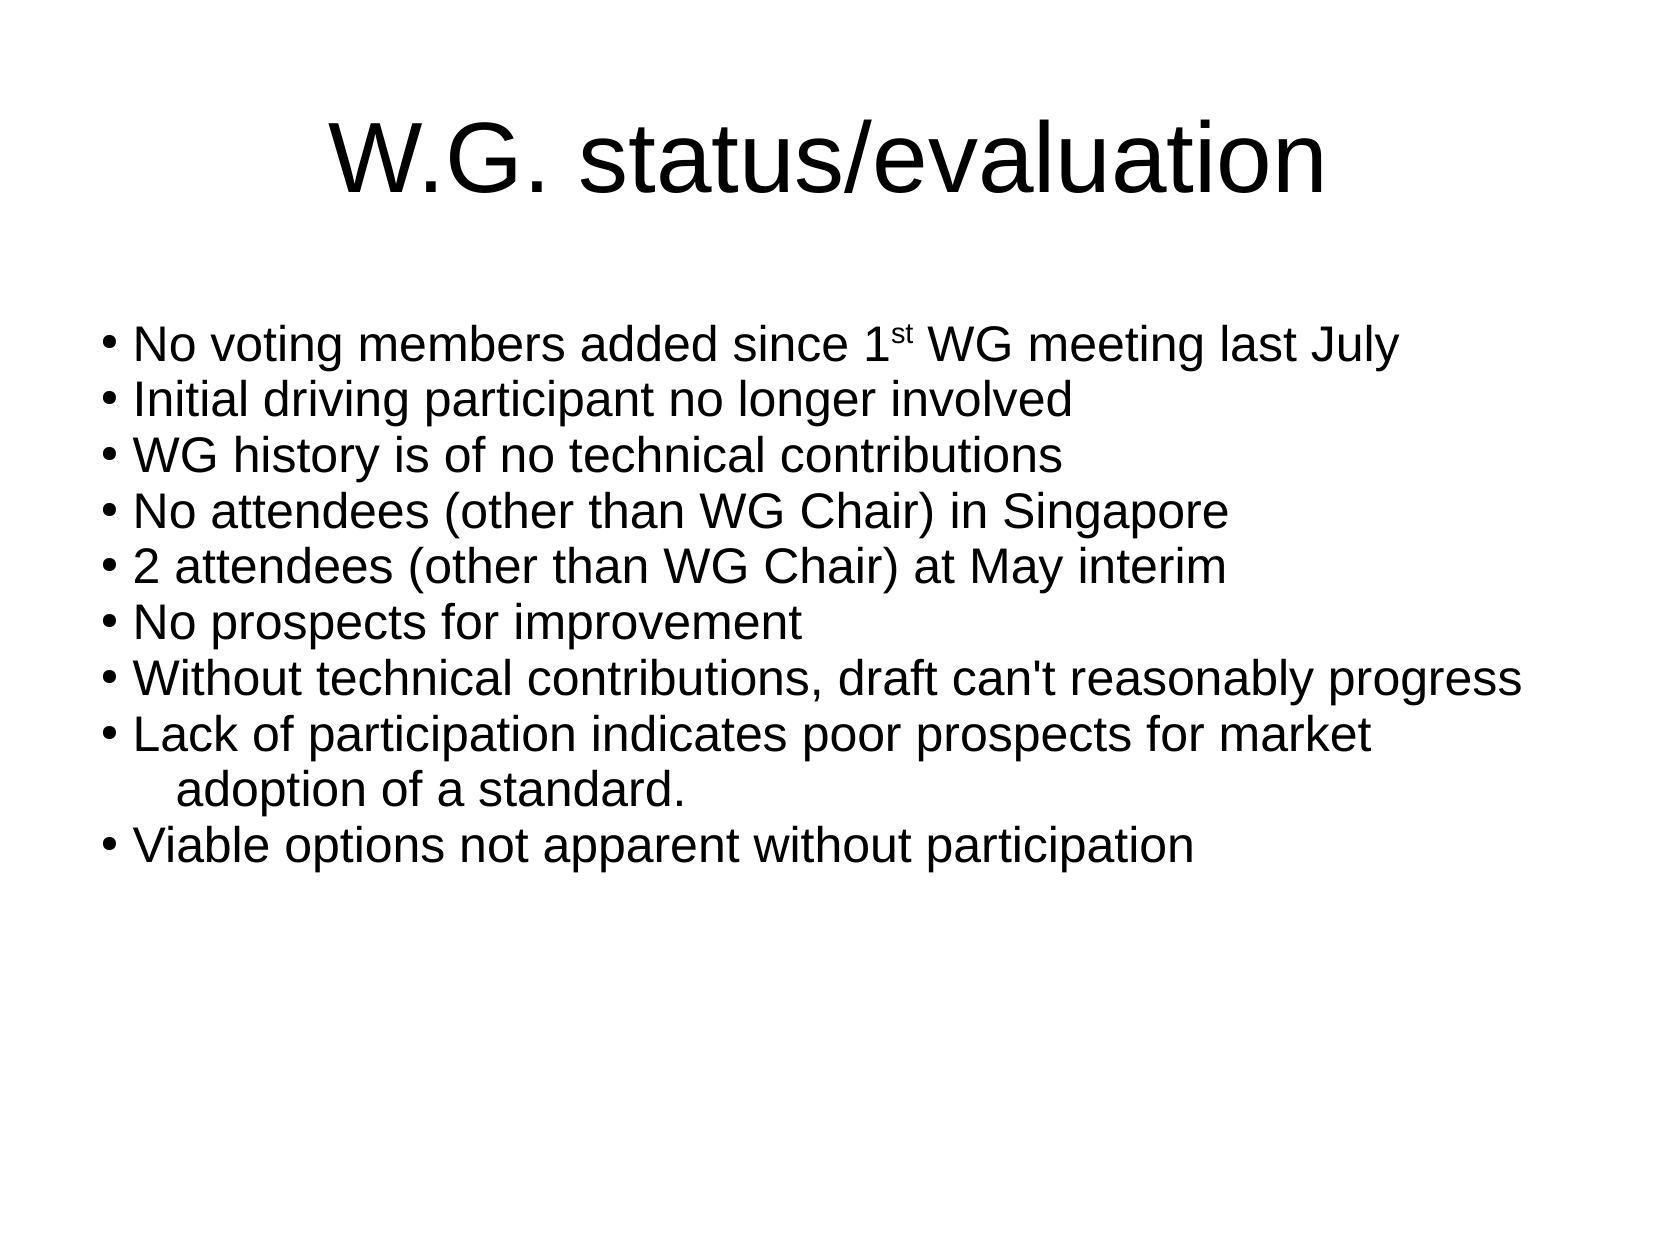

W.G. status/evaluation
 No voting members added since 1st WG meeting last July
 Initial driving participant no longer involved
 WG history is of no technical contributions
 No attendees (other than WG Chair) in Singapore
 2 attendees (other than WG Chair) at May interim
 No prospects for improvement
 Without technical contributions, draft can't reasonably progress
 Lack of participation indicates poor prospects for market
	adoption of a standard.
 Viable options not apparent without participation